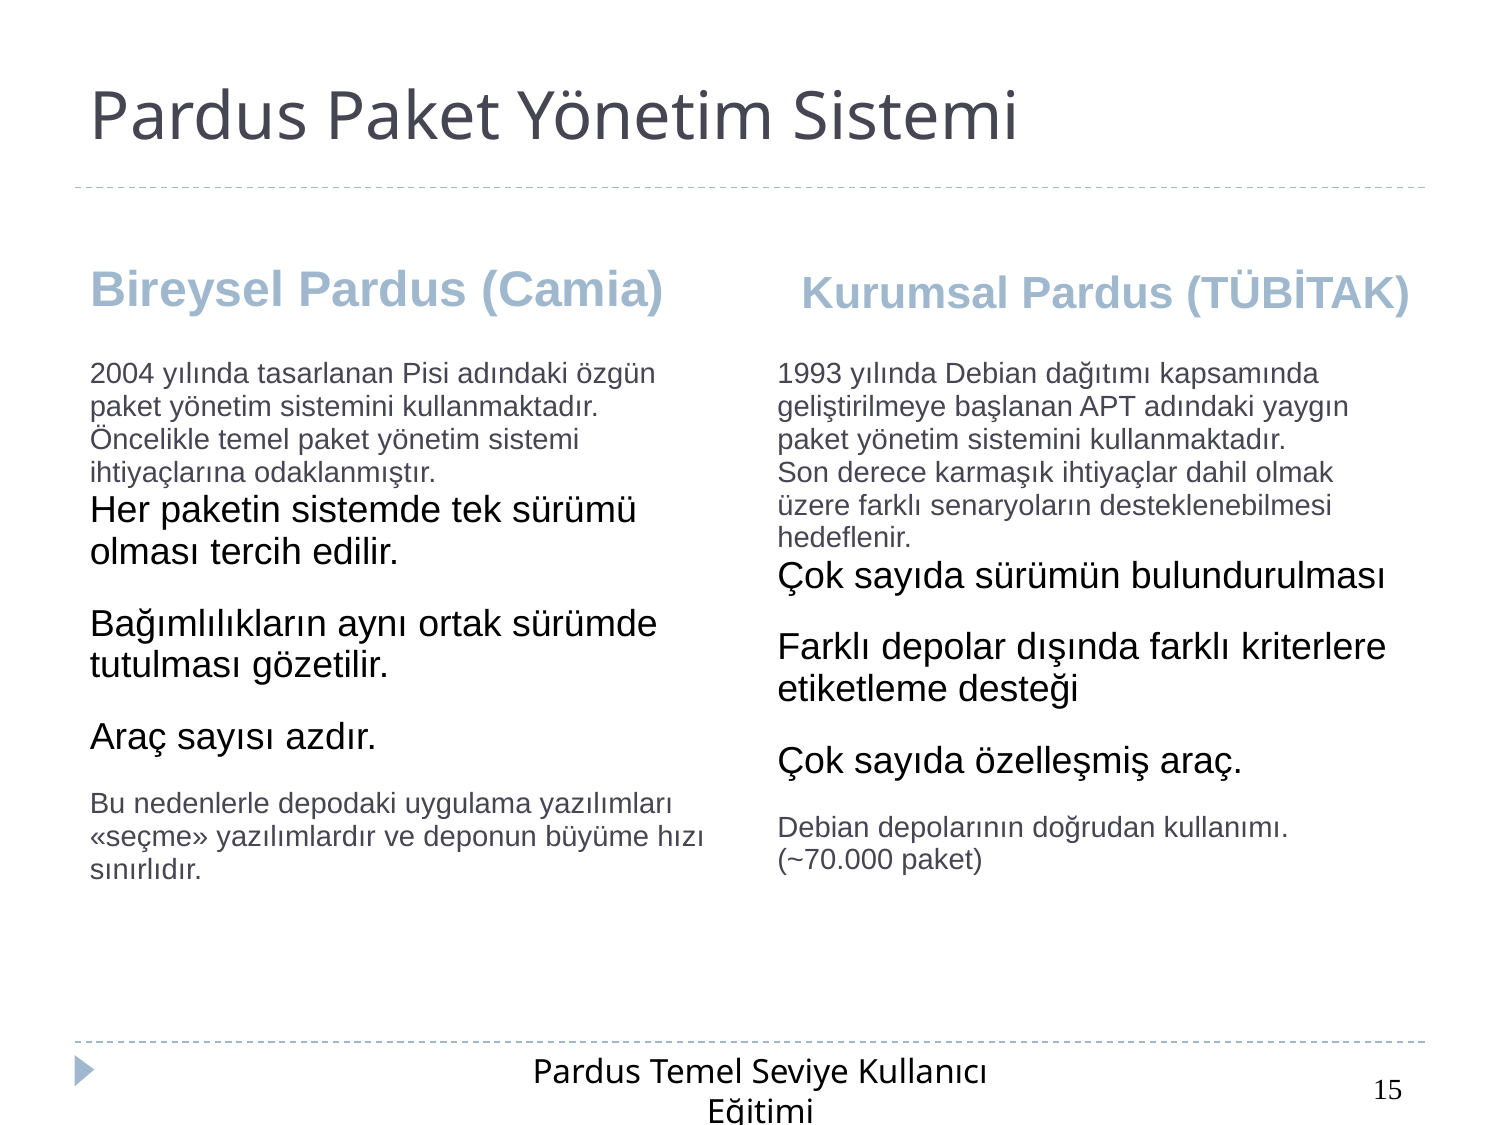

# Pardus Paket Yönetim Sistemi
Bireysel Pardus (Camia)
Kurumsal Pardus (TÜBİTAK)
2004 yılında tasarlanan Pisi adındaki özgün paket yönetim sistemini kullanmaktadır.
Öncelikle temel paket yönetim sistemi ihtiyaçlarına odaklanmıştır.
Her paketin sistemde tek sürümü olması tercih edilir.
Bağımlılıkların aynı ortak sürümde tutulması gözetilir.
Araç sayısı azdır.
Bu nedenlerle depodaki uygulama yazılımları «seçme» yazılımlardır ve deponun büyüme hızı sınırlıdır.
1993 yılında Debian dağıtımı kapsamında geliştirilmeye başlanan APT adındaki yaygın paket yönetim sistemini kullanmaktadır.
Son derece karmaşık ihtiyaçlar dahil olmak üzere farklı senaryoların desteklenebilmesi hedeflenir.
Çok sayıda sürümün bulundurulması
Farklı depolar dışında farklı kriterlere etiketleme desteği
Çok sayıda özelleşmiş araç.
Debian depolarının doğrudan kullanımı. (~70.000 paket)